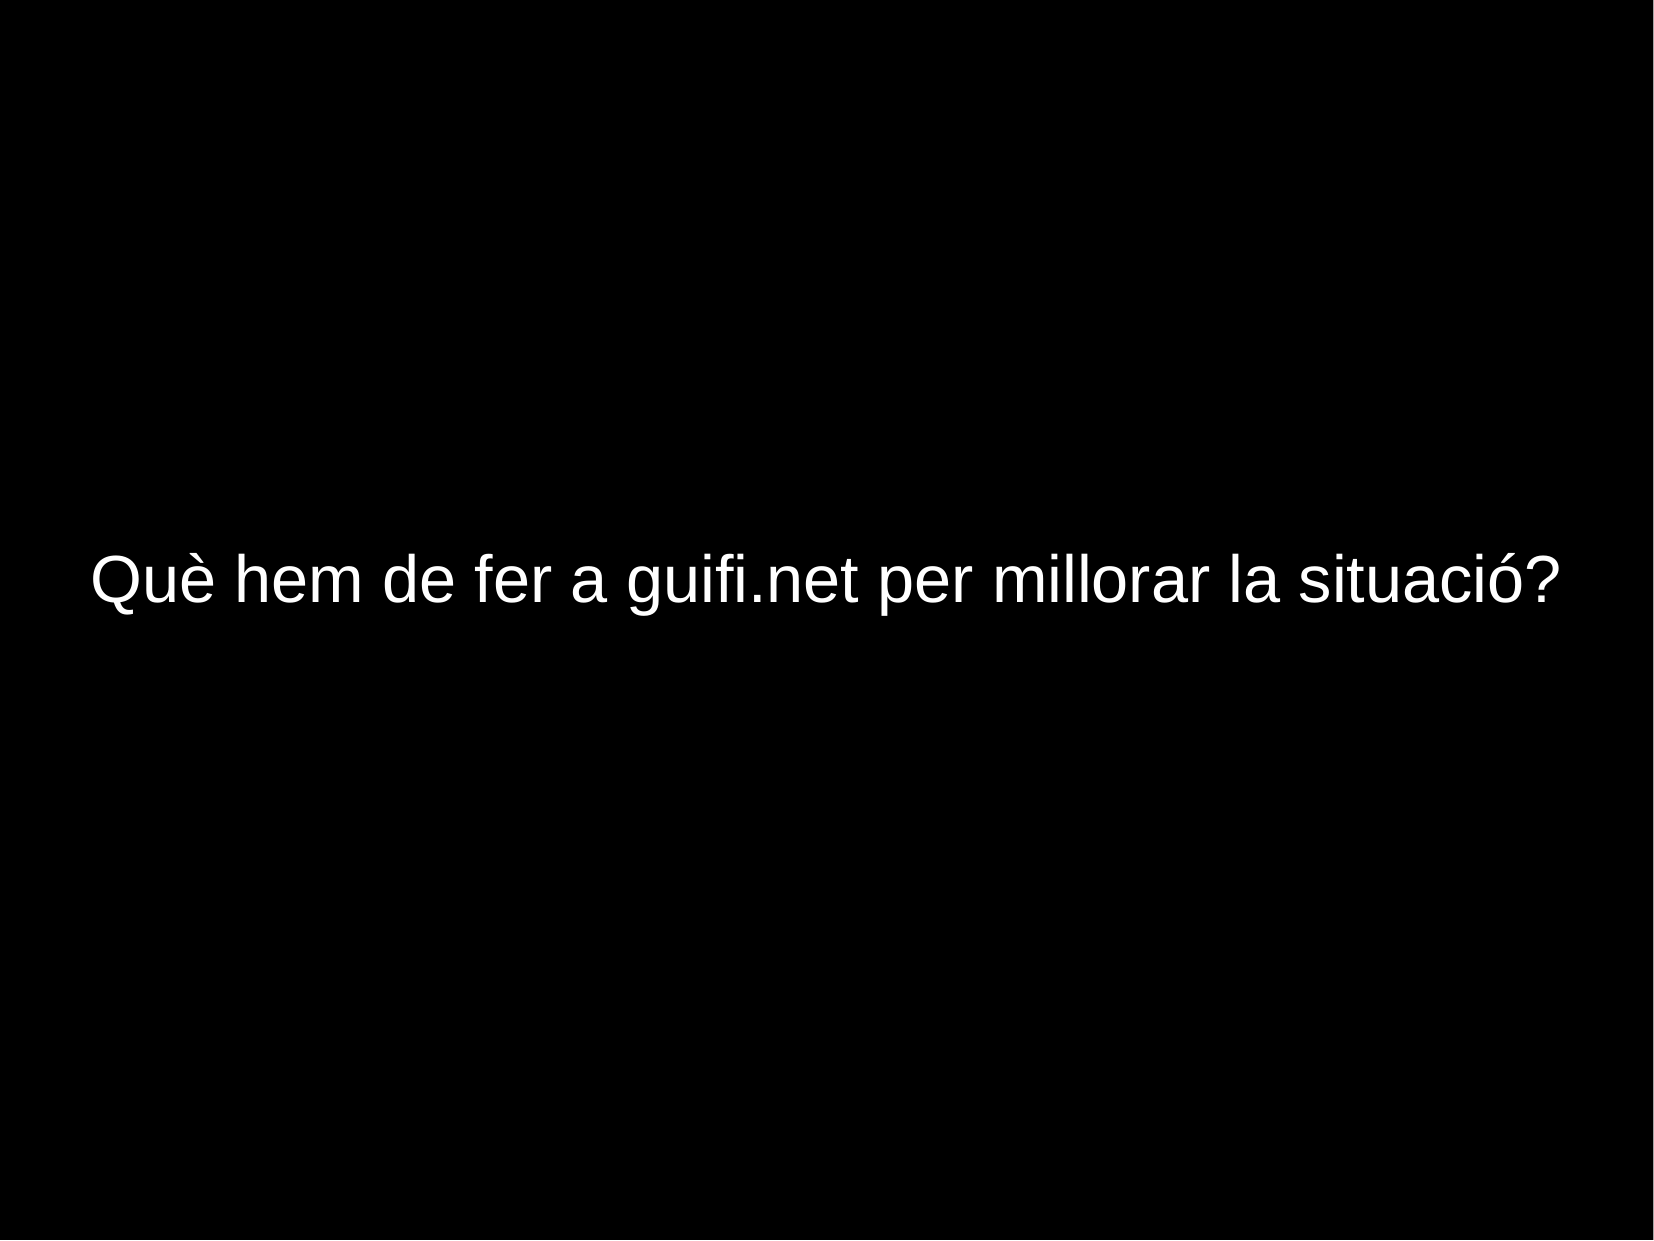

# Què hem de fer a guifi.net per millorar la situació?